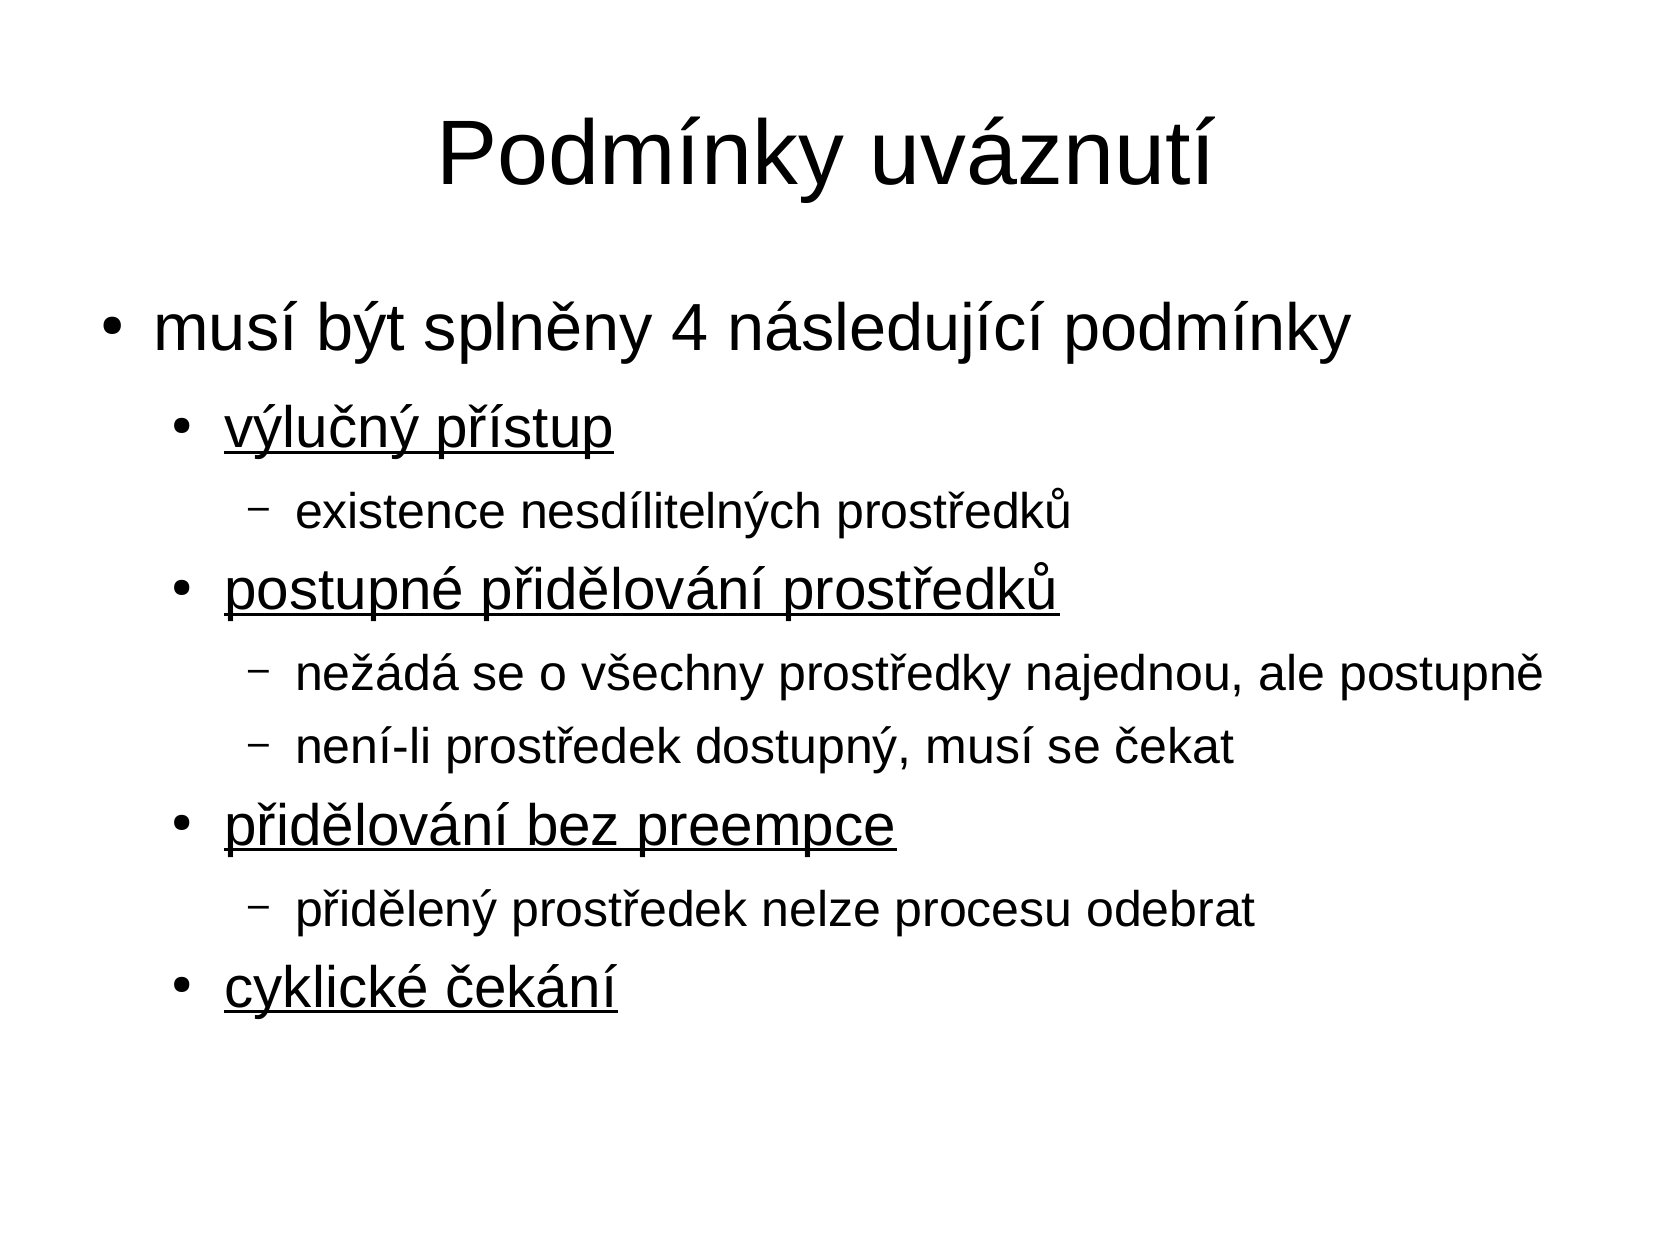

# Podmínky uváznutí
musí být splněny 4 následující podmínky
výlučný přístup
existence nesdílitelných prostředků
postupné přidělování prostředků
nežádá se o všechny prostředky najednou, ale postupně
není-li prostředek dostupný, musí se čekat
přidělování bez preempce
přidělený prostředek nelze procesu odebrat
cyklické čekání